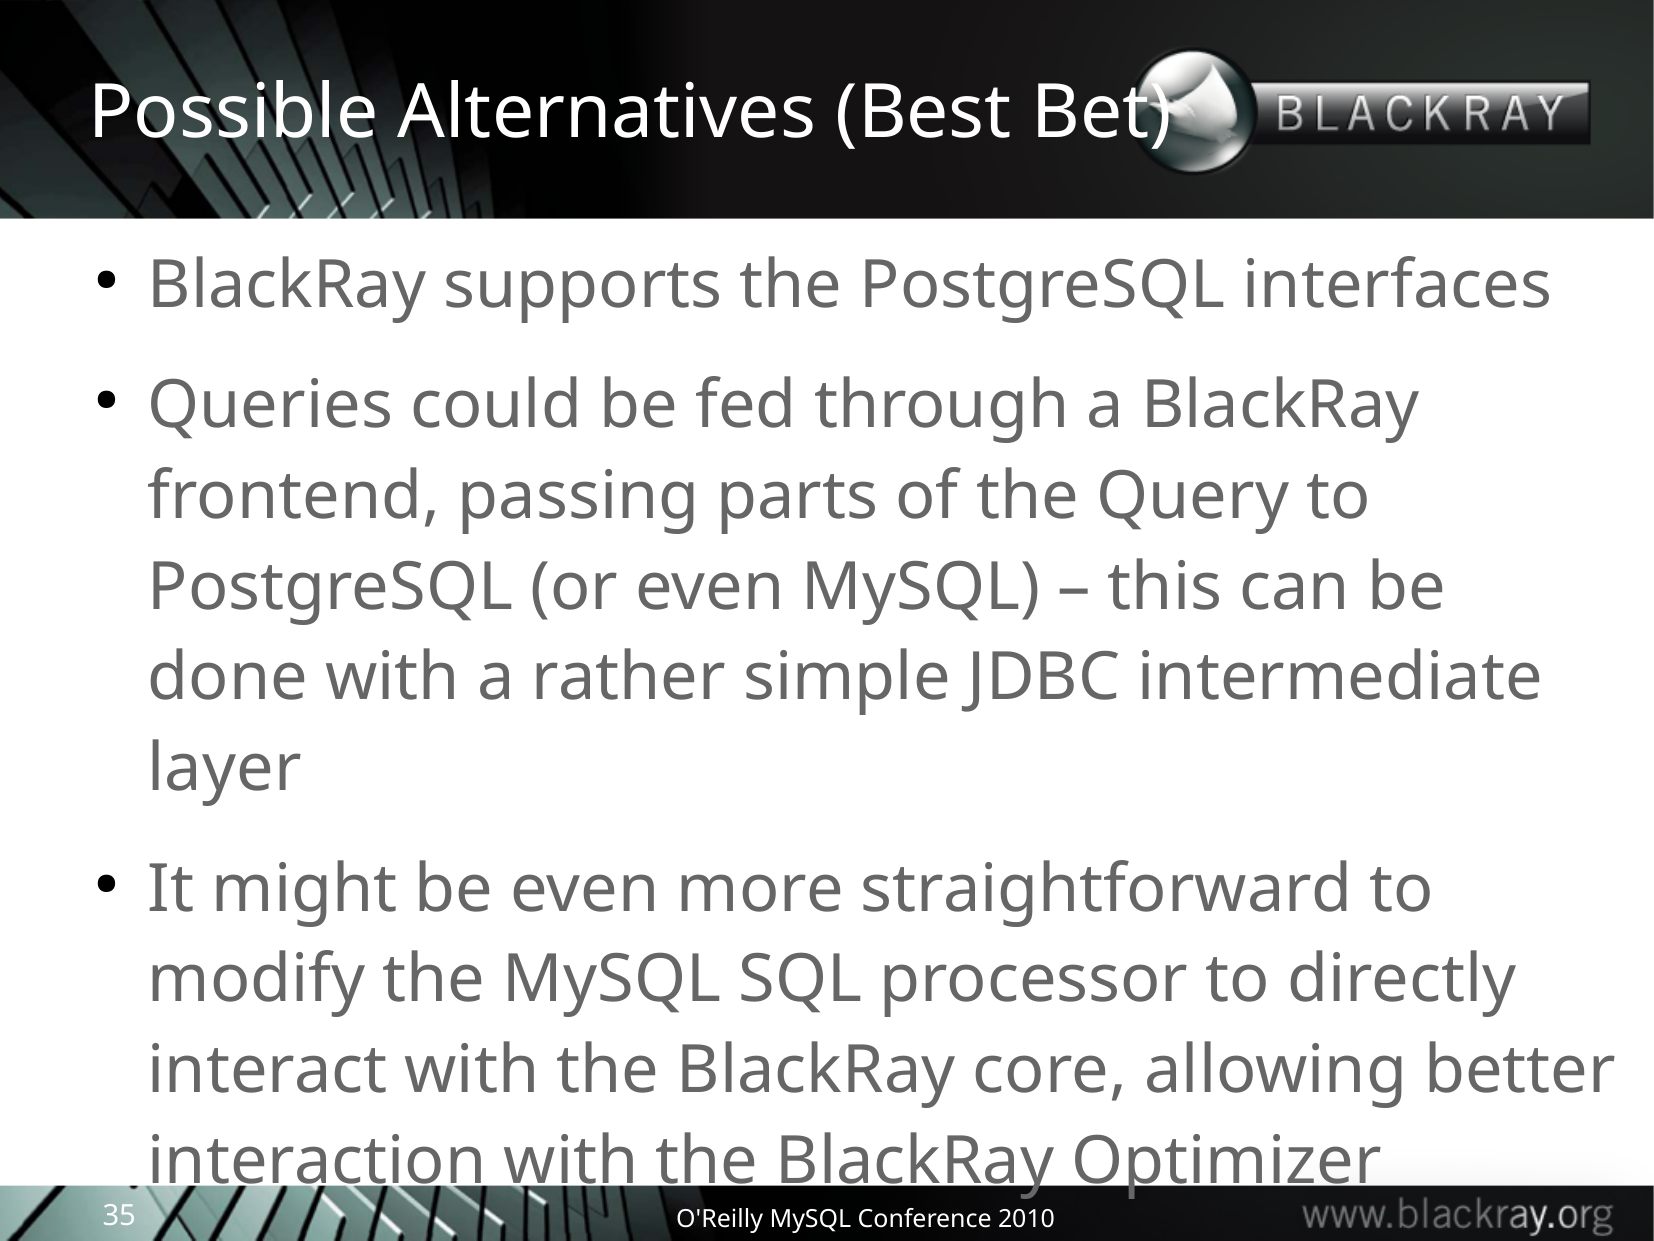

# Possible Alternatives (Best Bet)
BlackRay supports the PostgreSQL interfaces
Queries could be fed through a BlackRay frontend, passing parts of the Query to PostgreSQL (or even MySQL) – this can be done with a rather simple JDBC intermediate layer
It might be even more straightforward to modify the MySQL SQL processor to directly interact with the BlackRay core, allowing better interaction with the BlackRay Optimizer